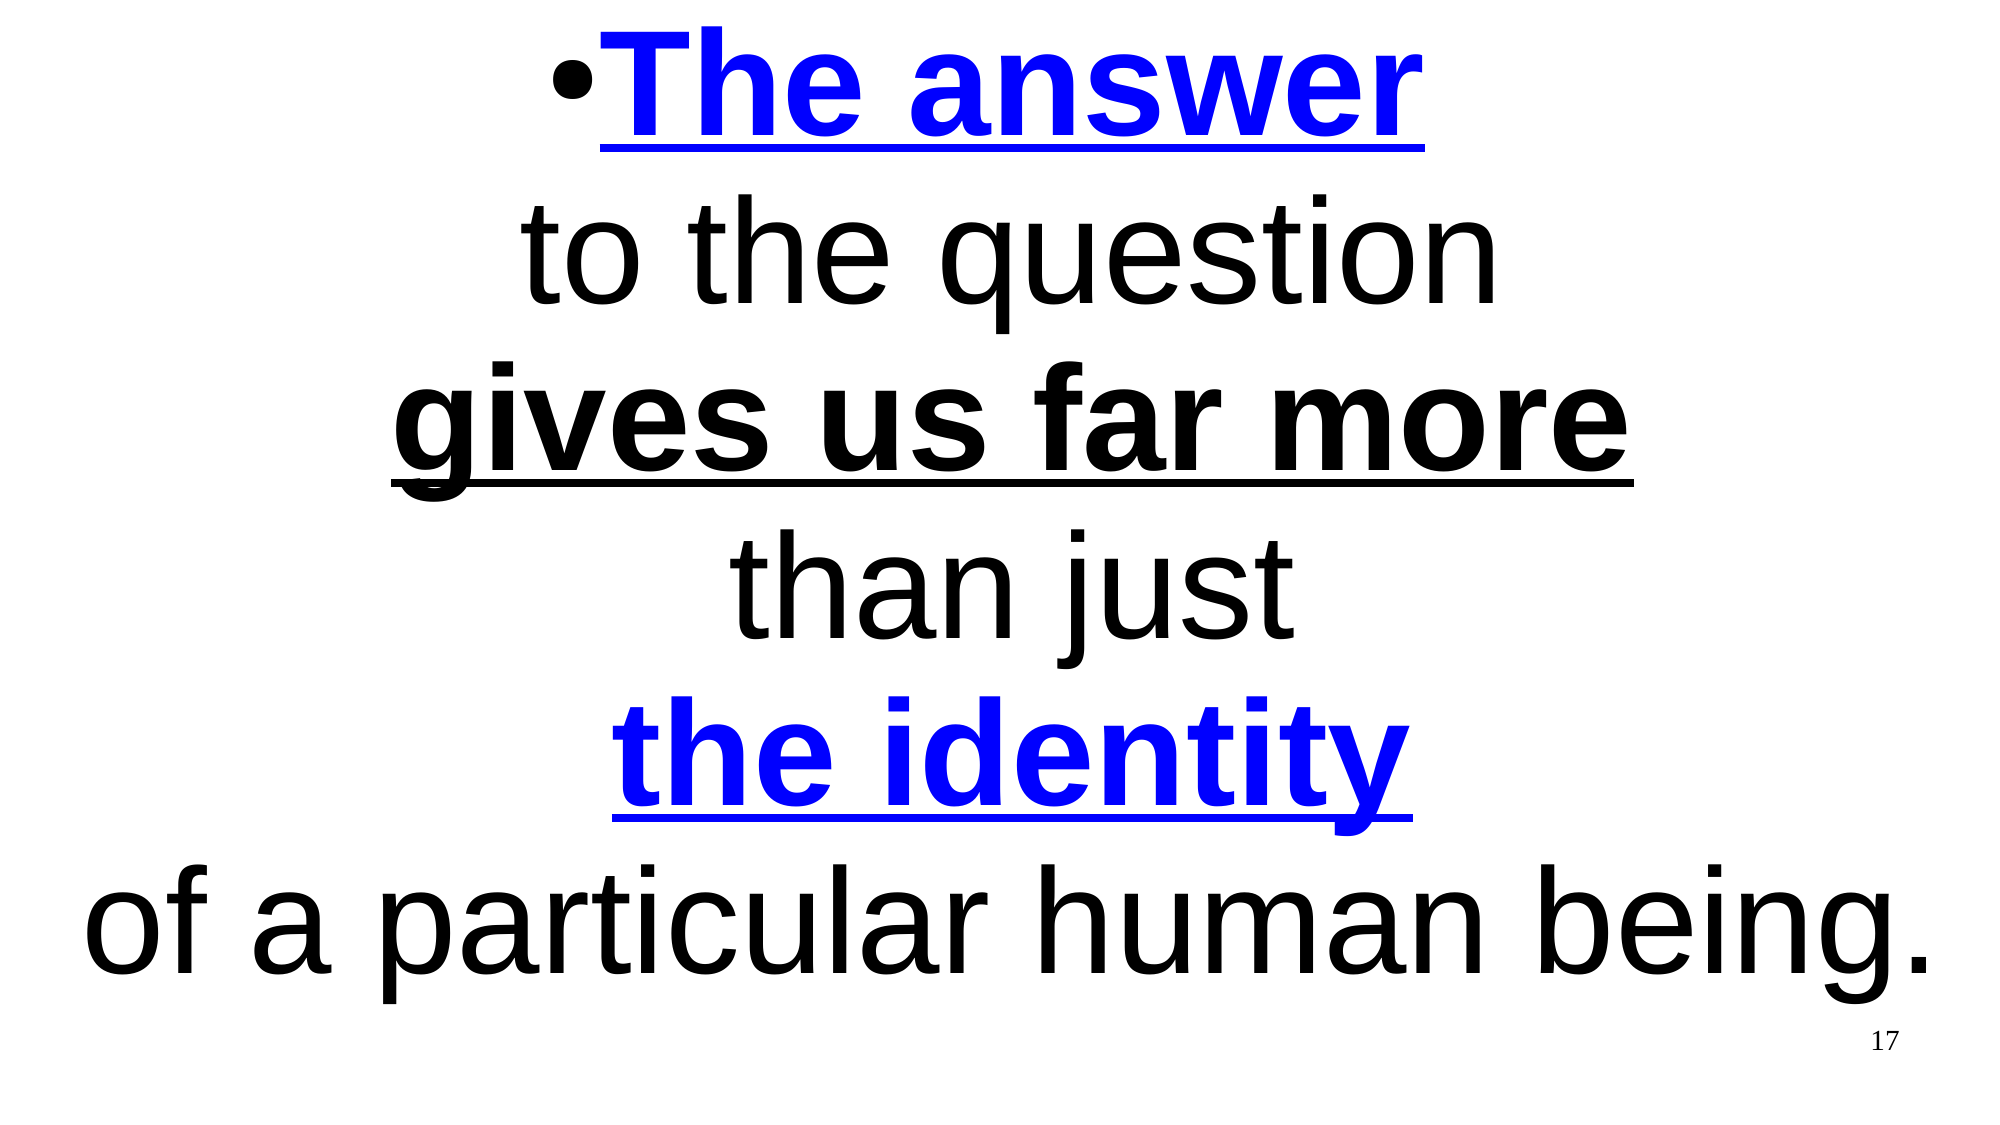

# The answer to the question gives us far more than just the identity of a particular human being.
17